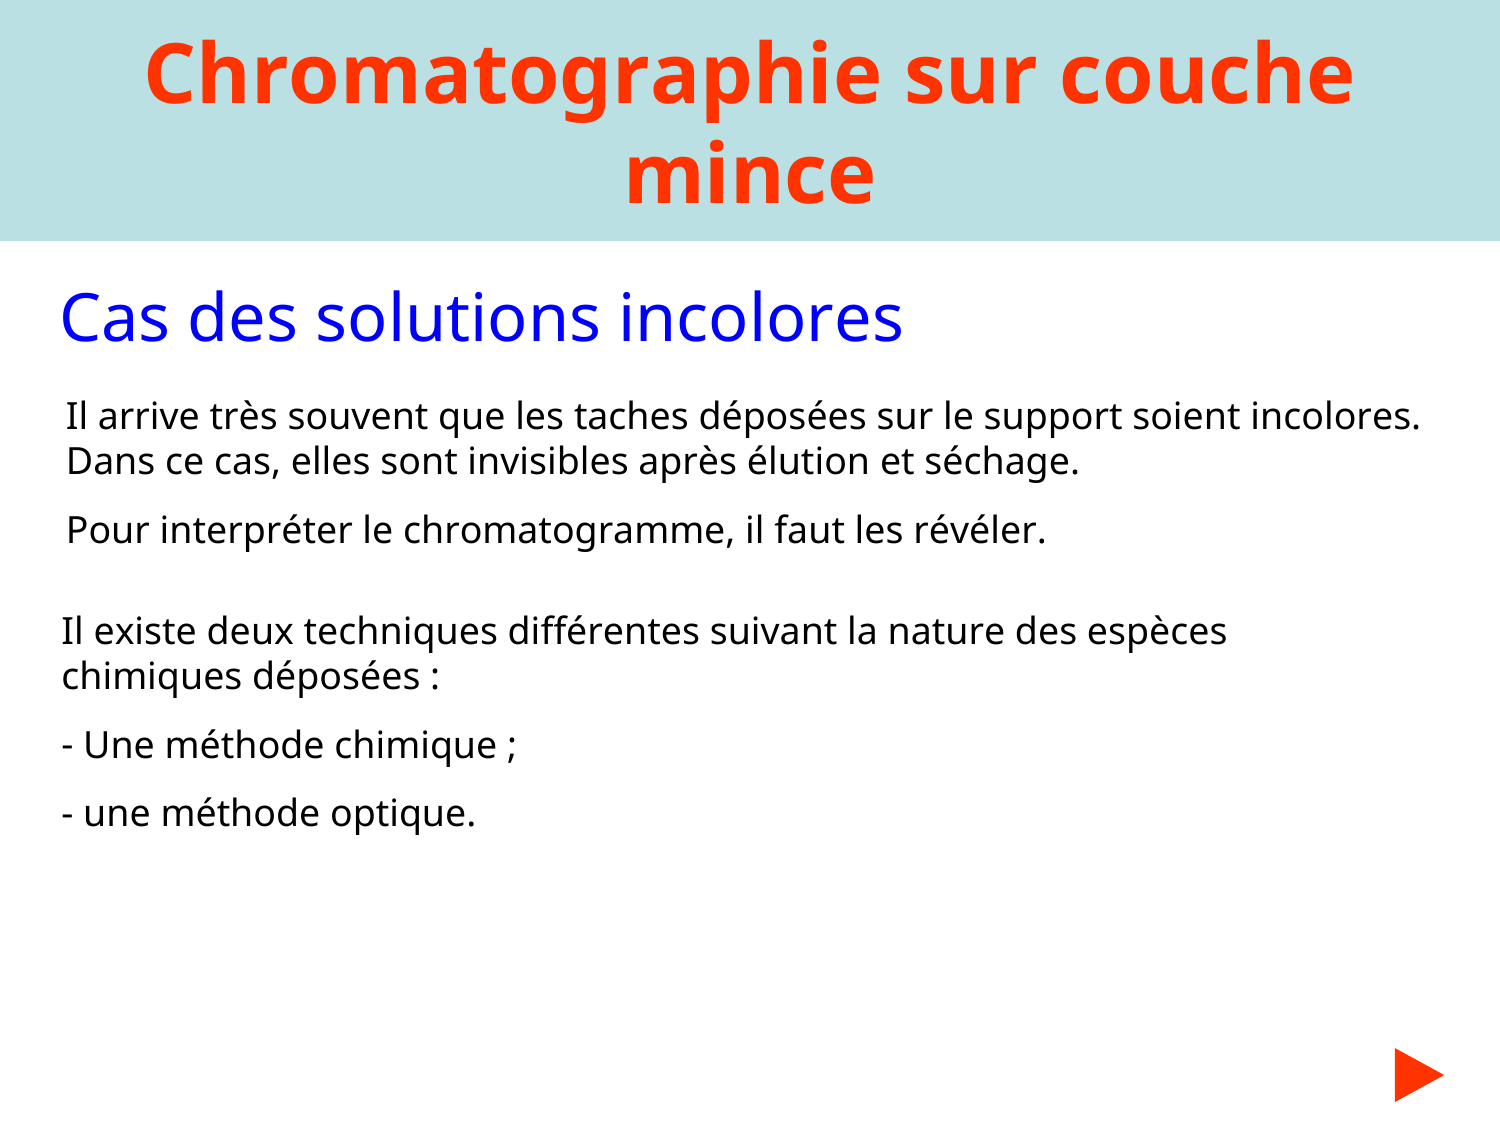

# Chromatographie sur couche mince
Cas des solutions incolores
Il arrive très souvent que les taches déposées sur le support soient incolores. Dans ce cas, elles sont invisibles après élution et séchage.
Pour interpréter le chromatogramme, il faut les révéler.
Il existe deux techniques différentes suivant la nature des espèces chimiques déposées :
 Une méthode chimique ;
 une méthode optique.